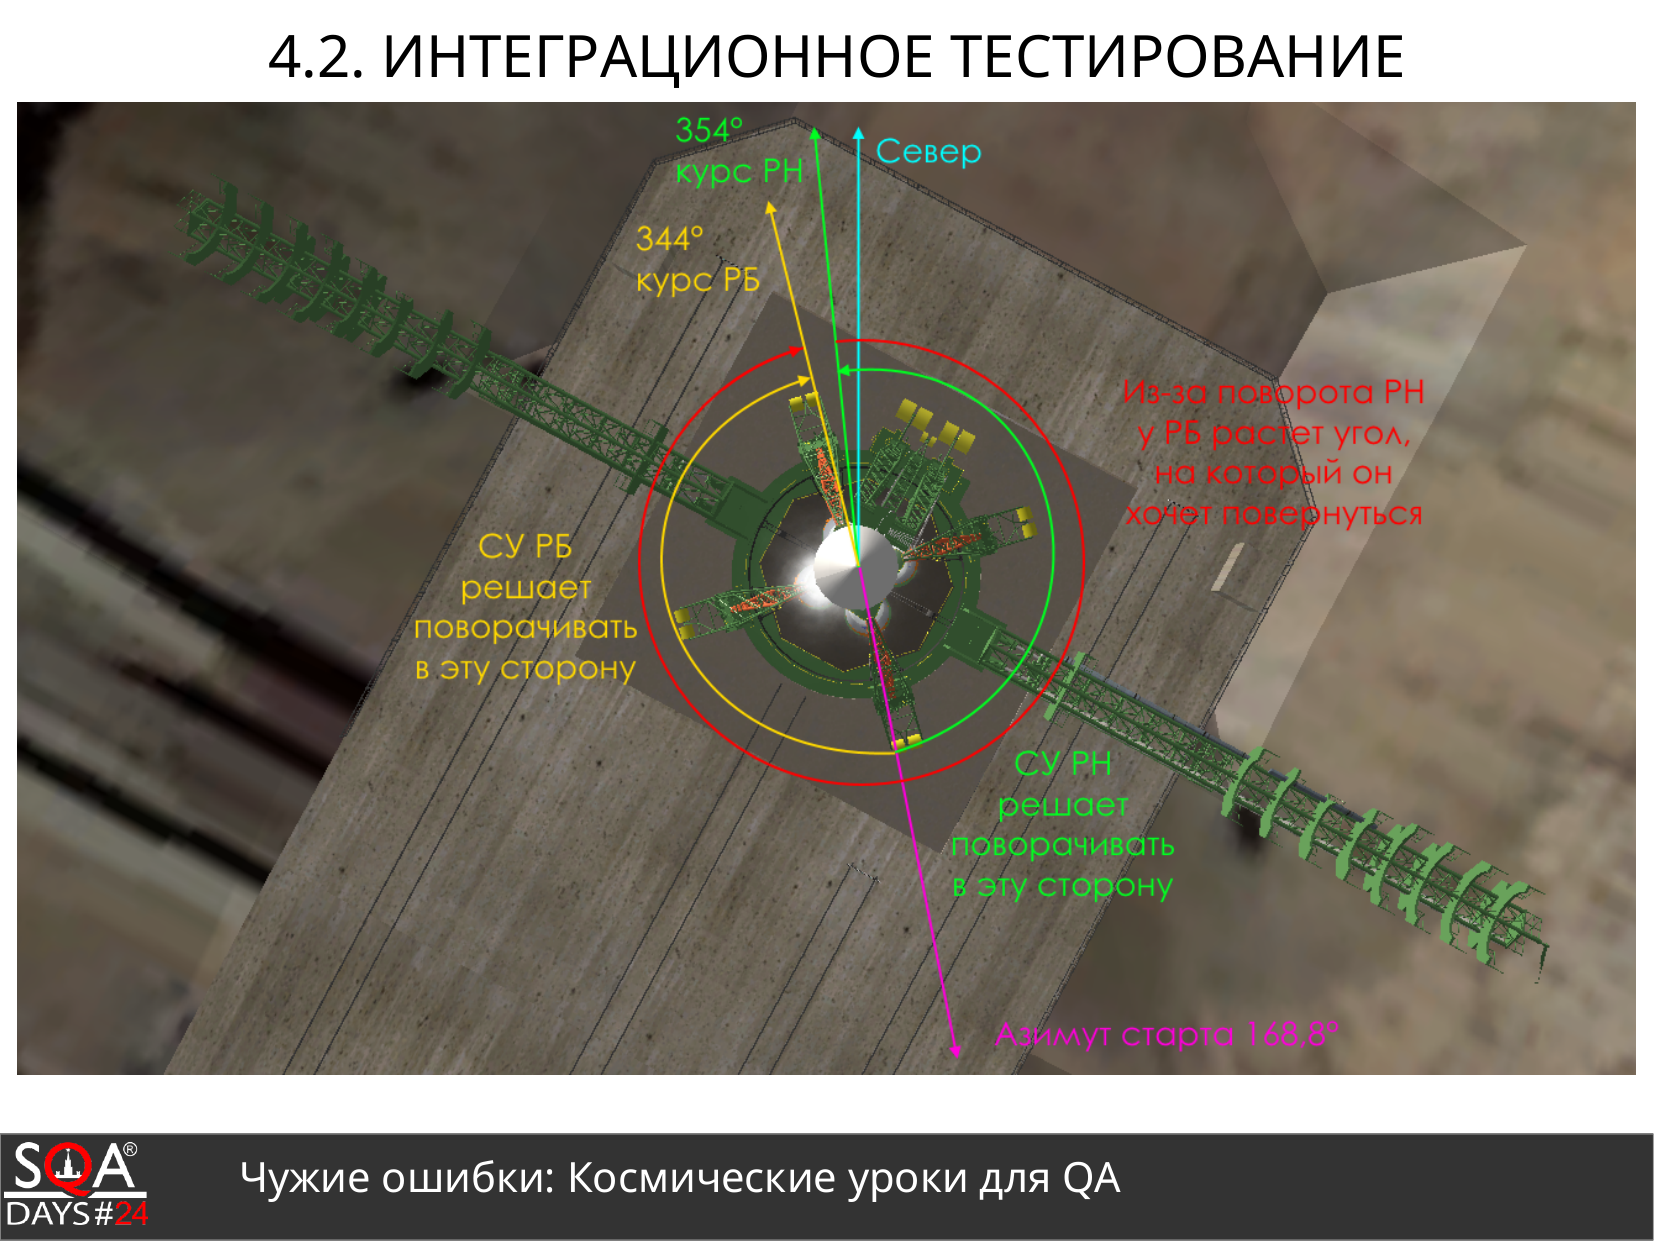

4.2. ИНТЕГРАЦИОННОЕ ТЕСТИРОВАНИЕ
Чужие ошибки: Космические уроки для QA